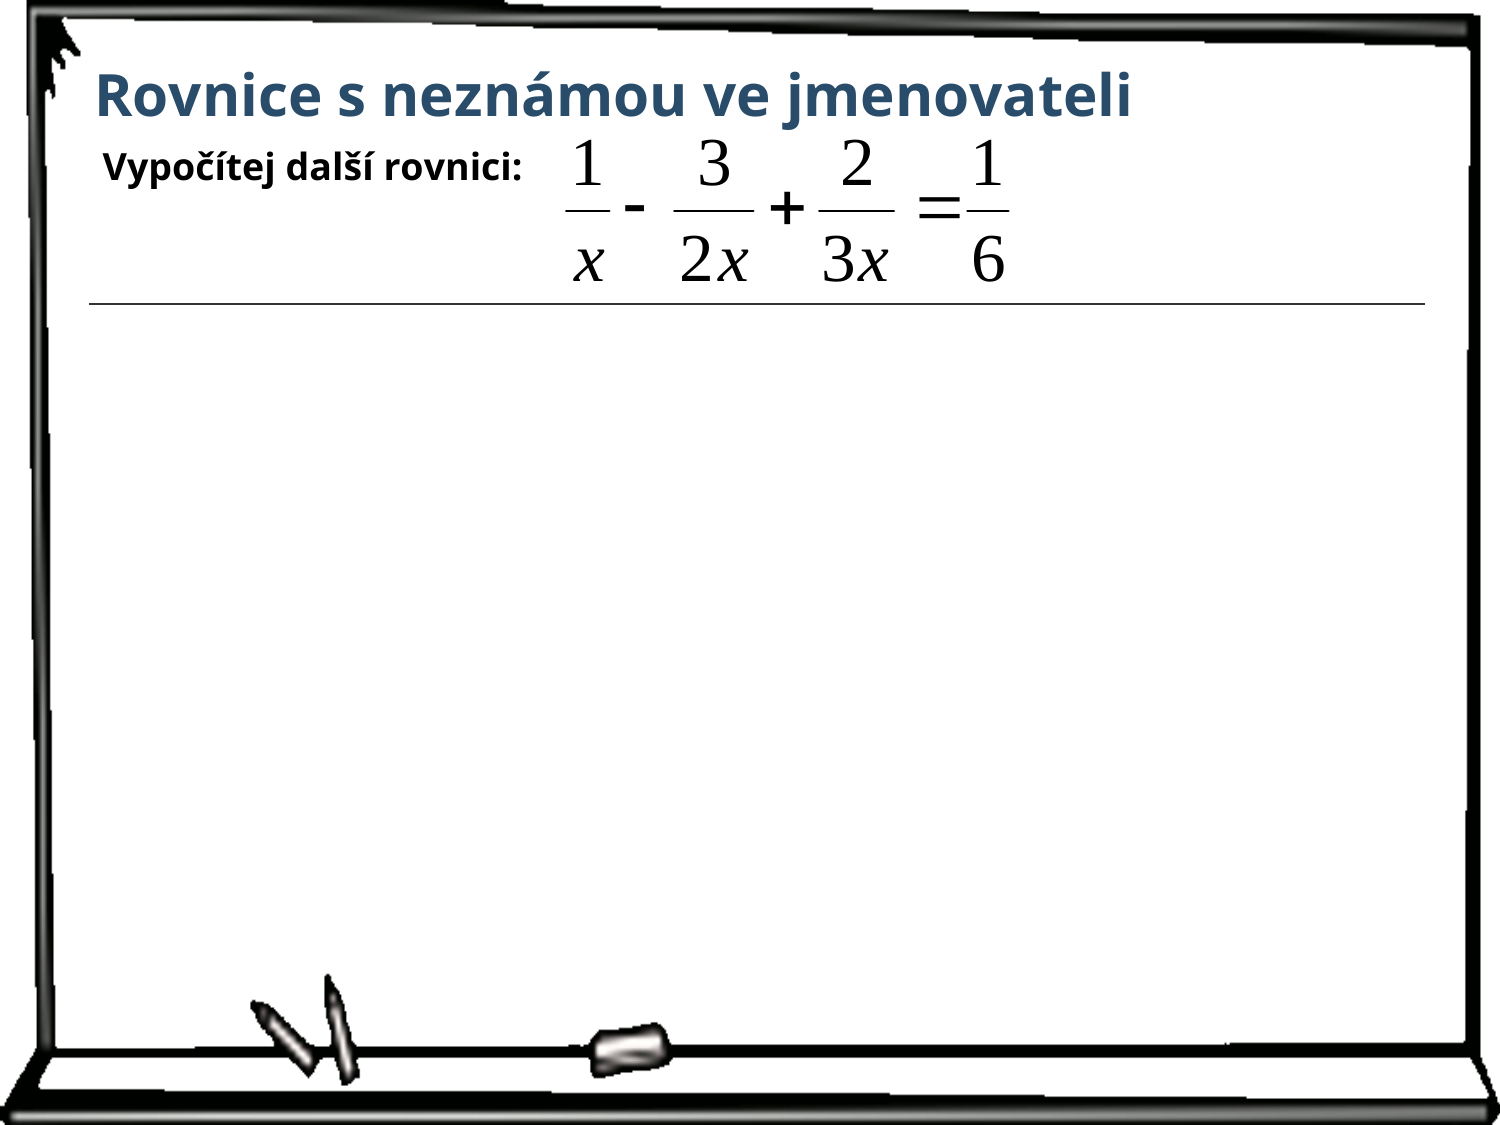

Rovnice s neznámou ve jmenovateli
Vypočítej další rovnici: